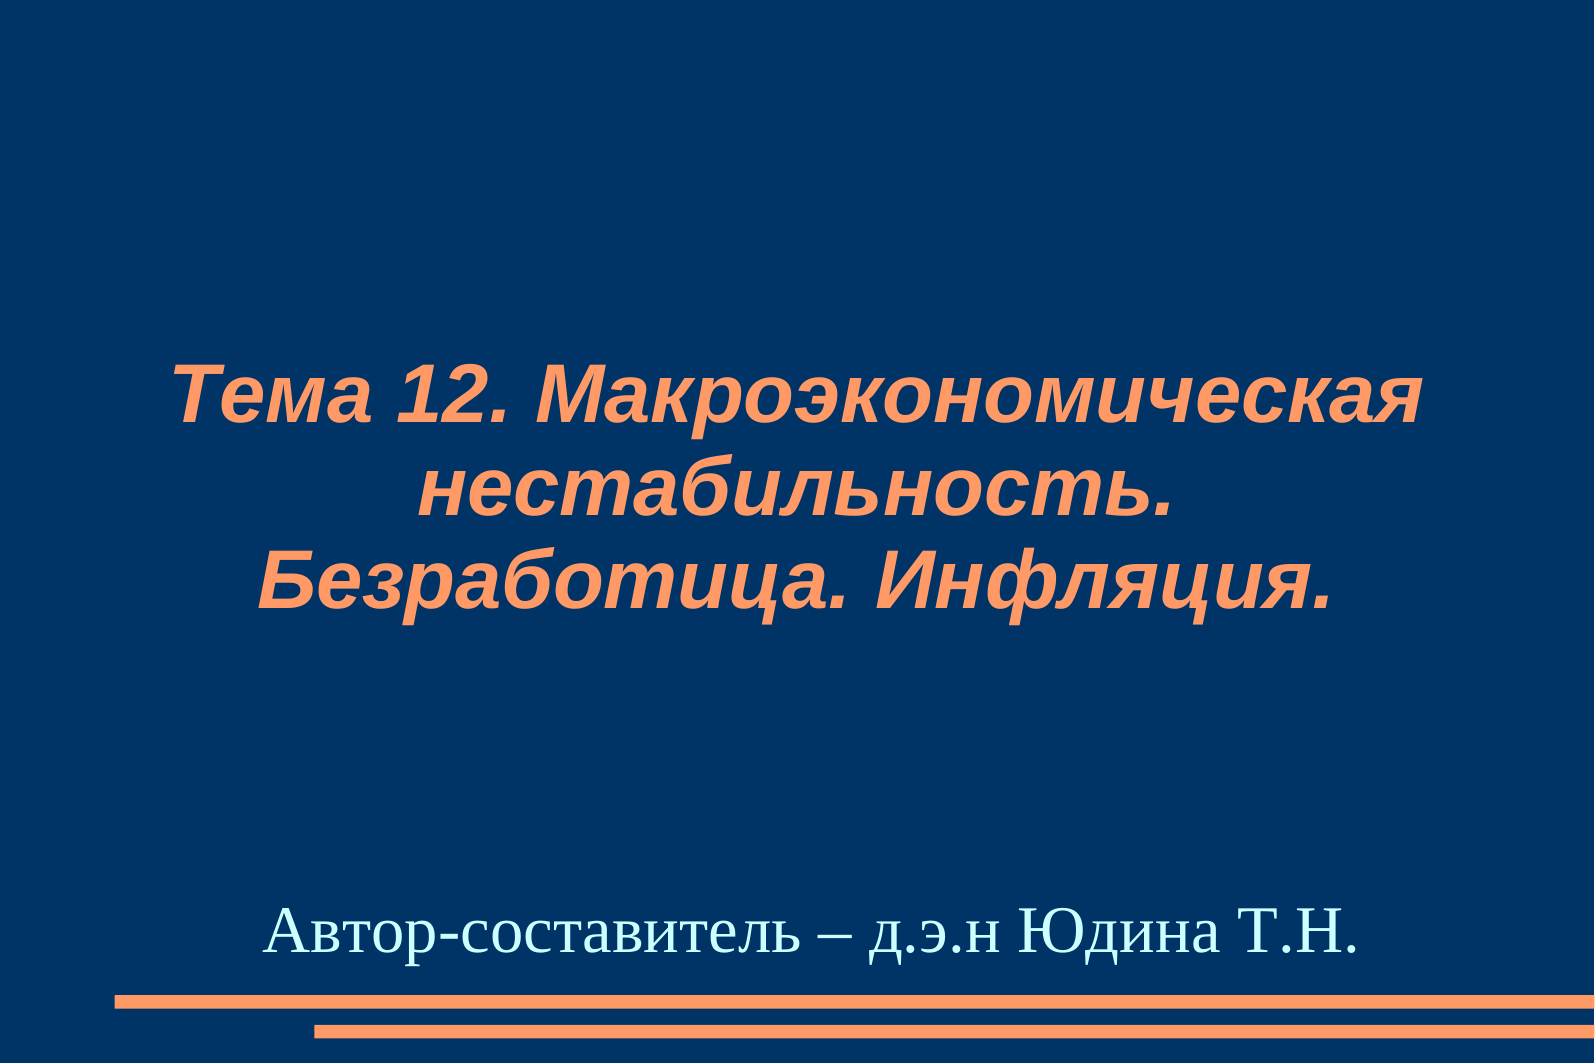

# Тема 12. Макроэкономическая нестабильность. Безработица. Инфляция.
Автор-составитель – д.э.н Юдина Т.Н.